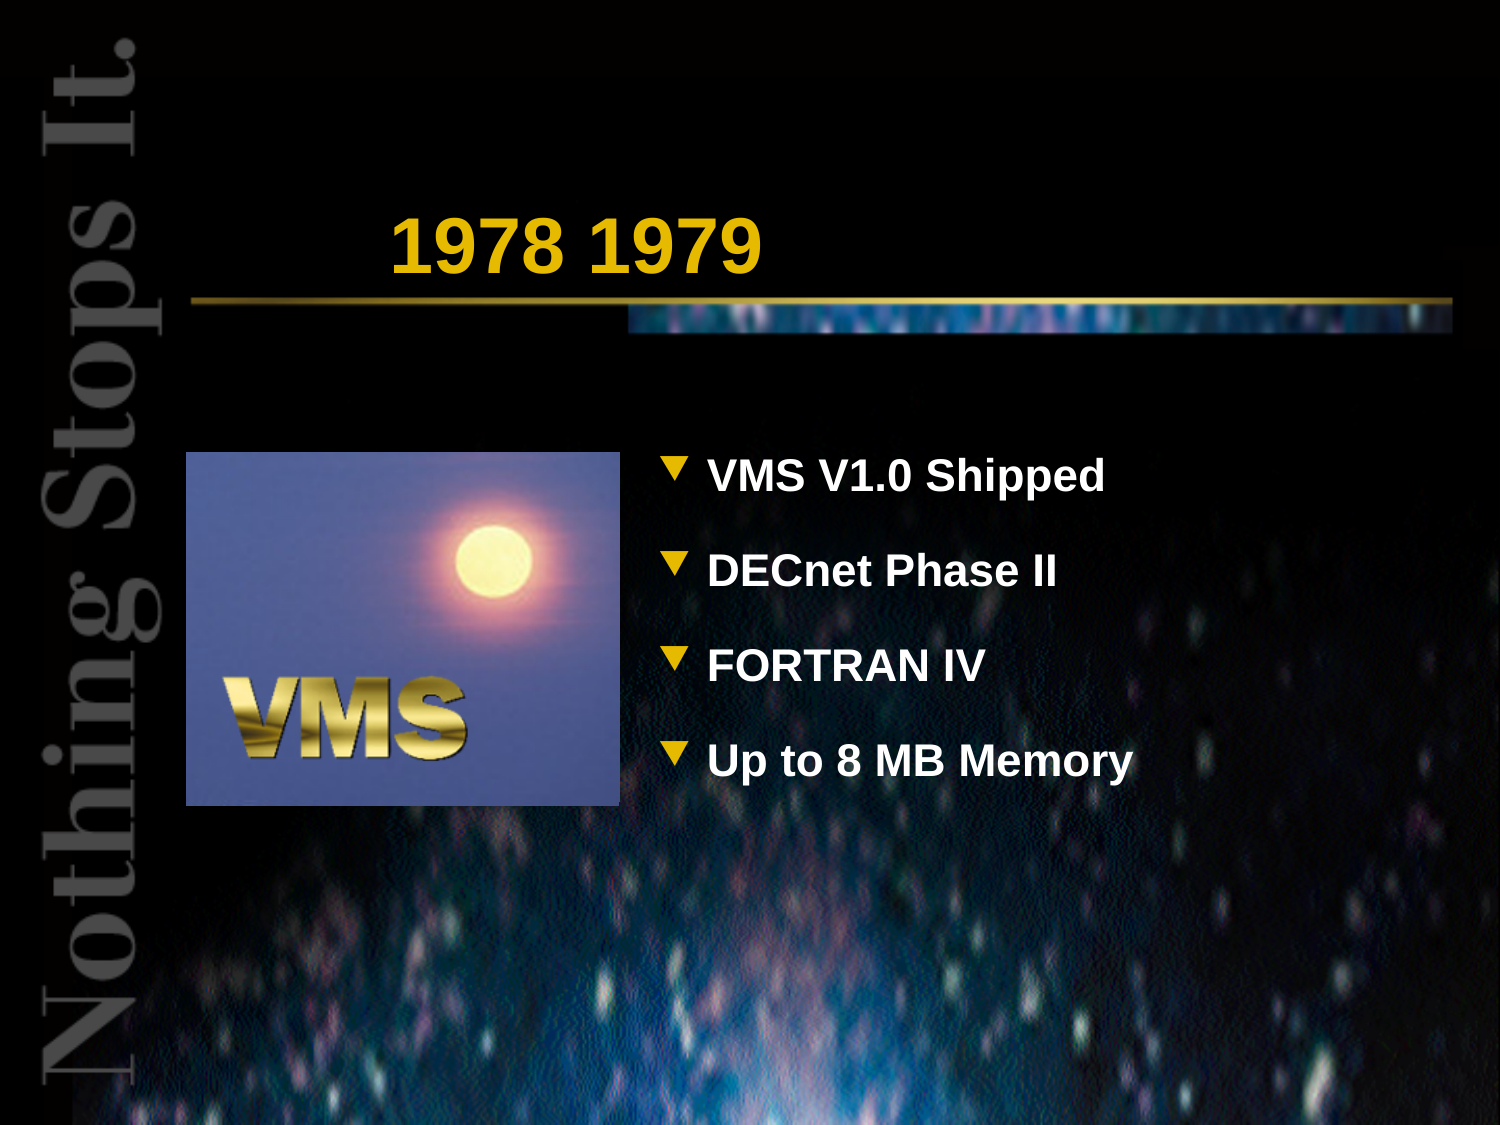

# 1977 1978 1979 1980 1981 1982...
VMS V1.0 Shipped
DECnet Phase II
FORTRAN IV
Up to 8 MB Memory